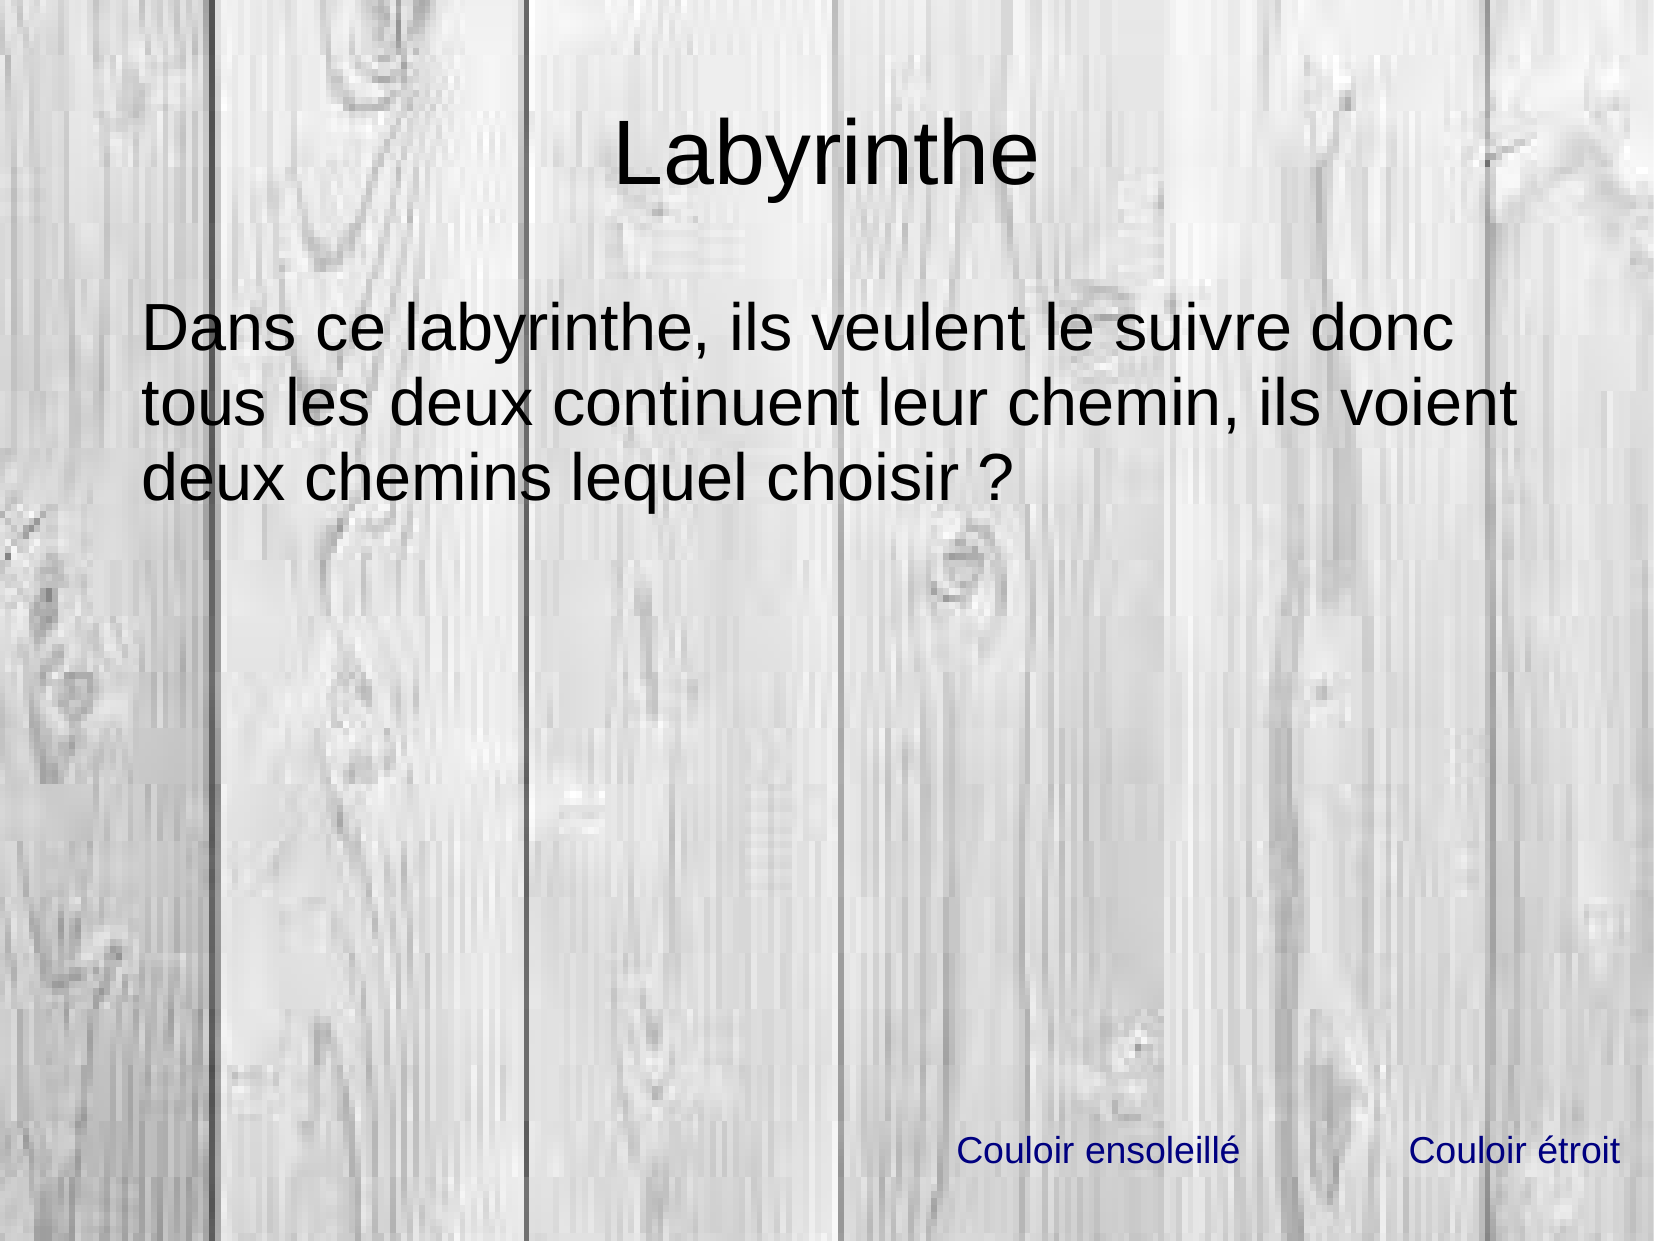

# Labyrinthe
Dans ce labyrinthe, ils veulent le suivre donc tous les deux continuent leur chemin, ils voient deux chemins lequel choisir ?
Couloir ensoleillé
Couloir étroit